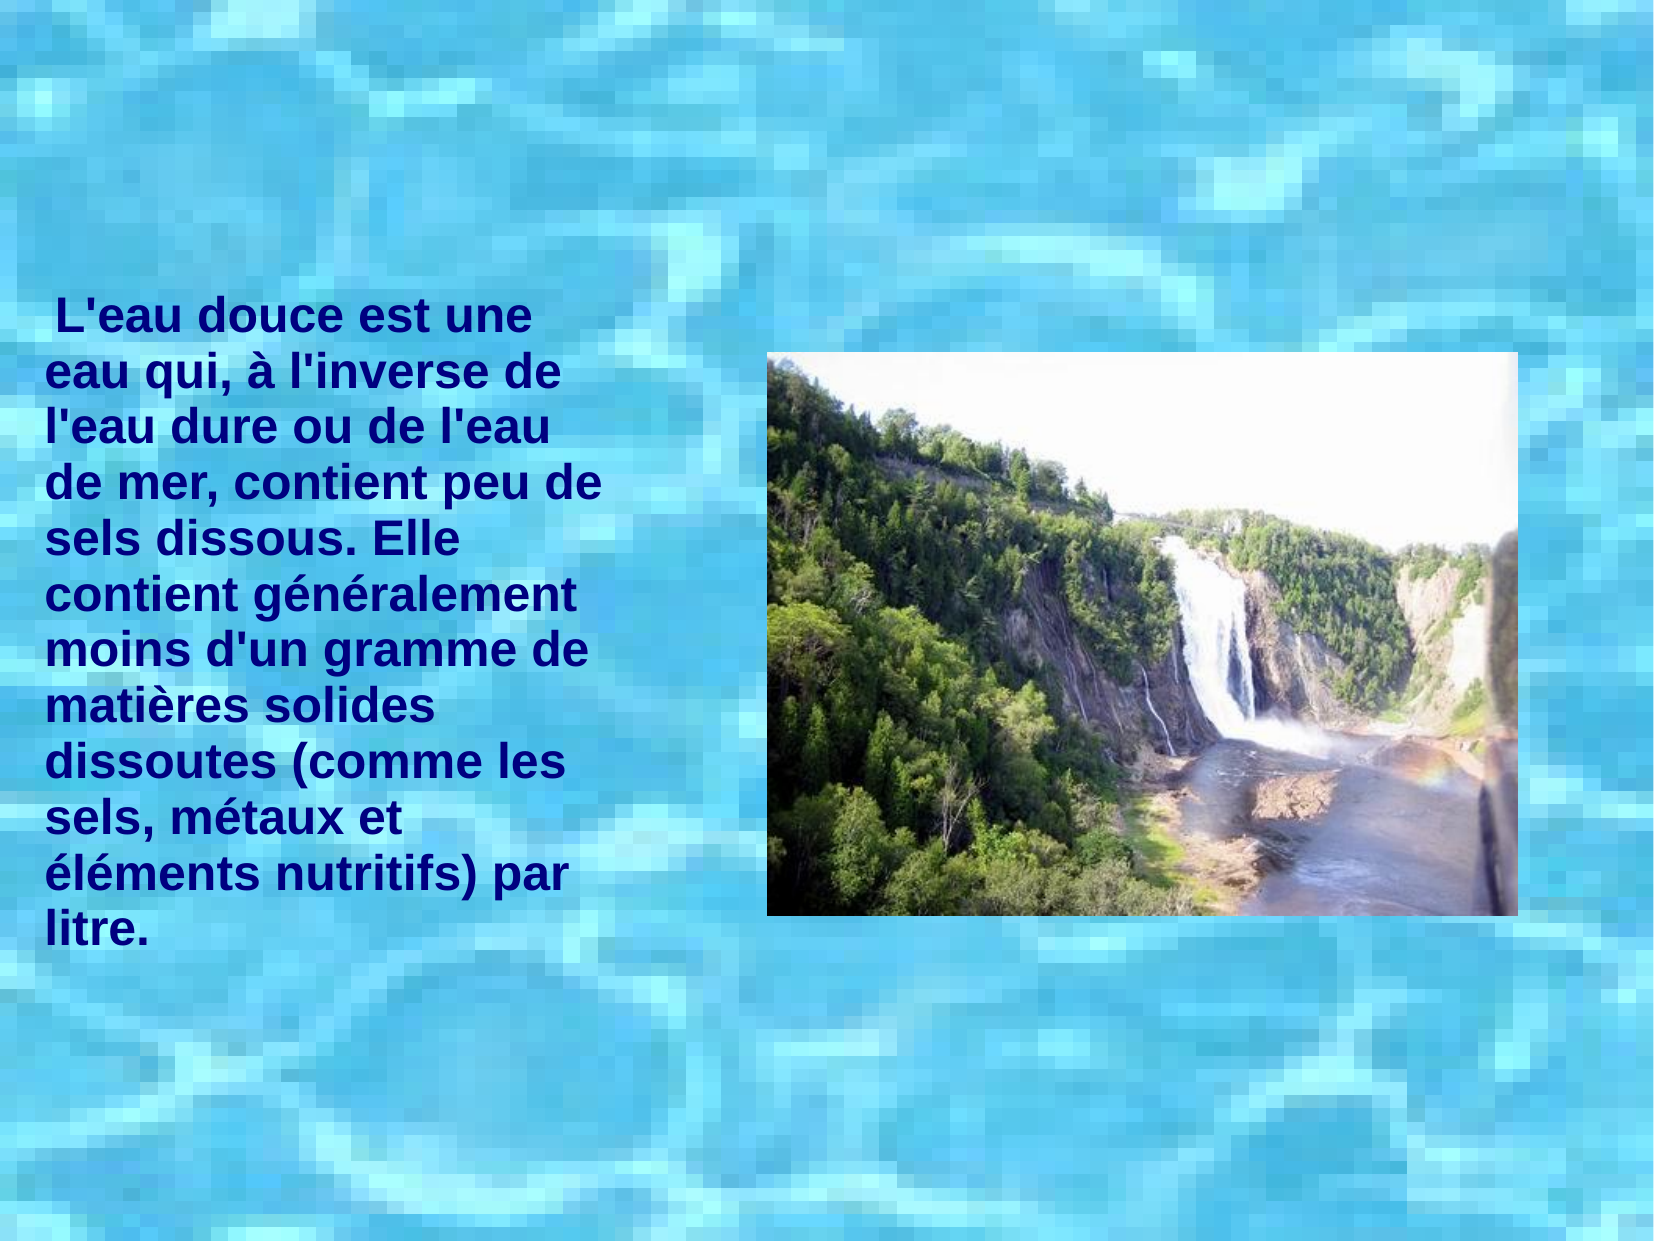

L'eau douce est une eau qui, à l'inverse de l'eau dure ou de l'eau de mer, contient peu de sels dissous. Elle contient généralement moins d'un gramme de matières solides dissoutes (comme les sels, métaux et éléments nutritifs) par litre.